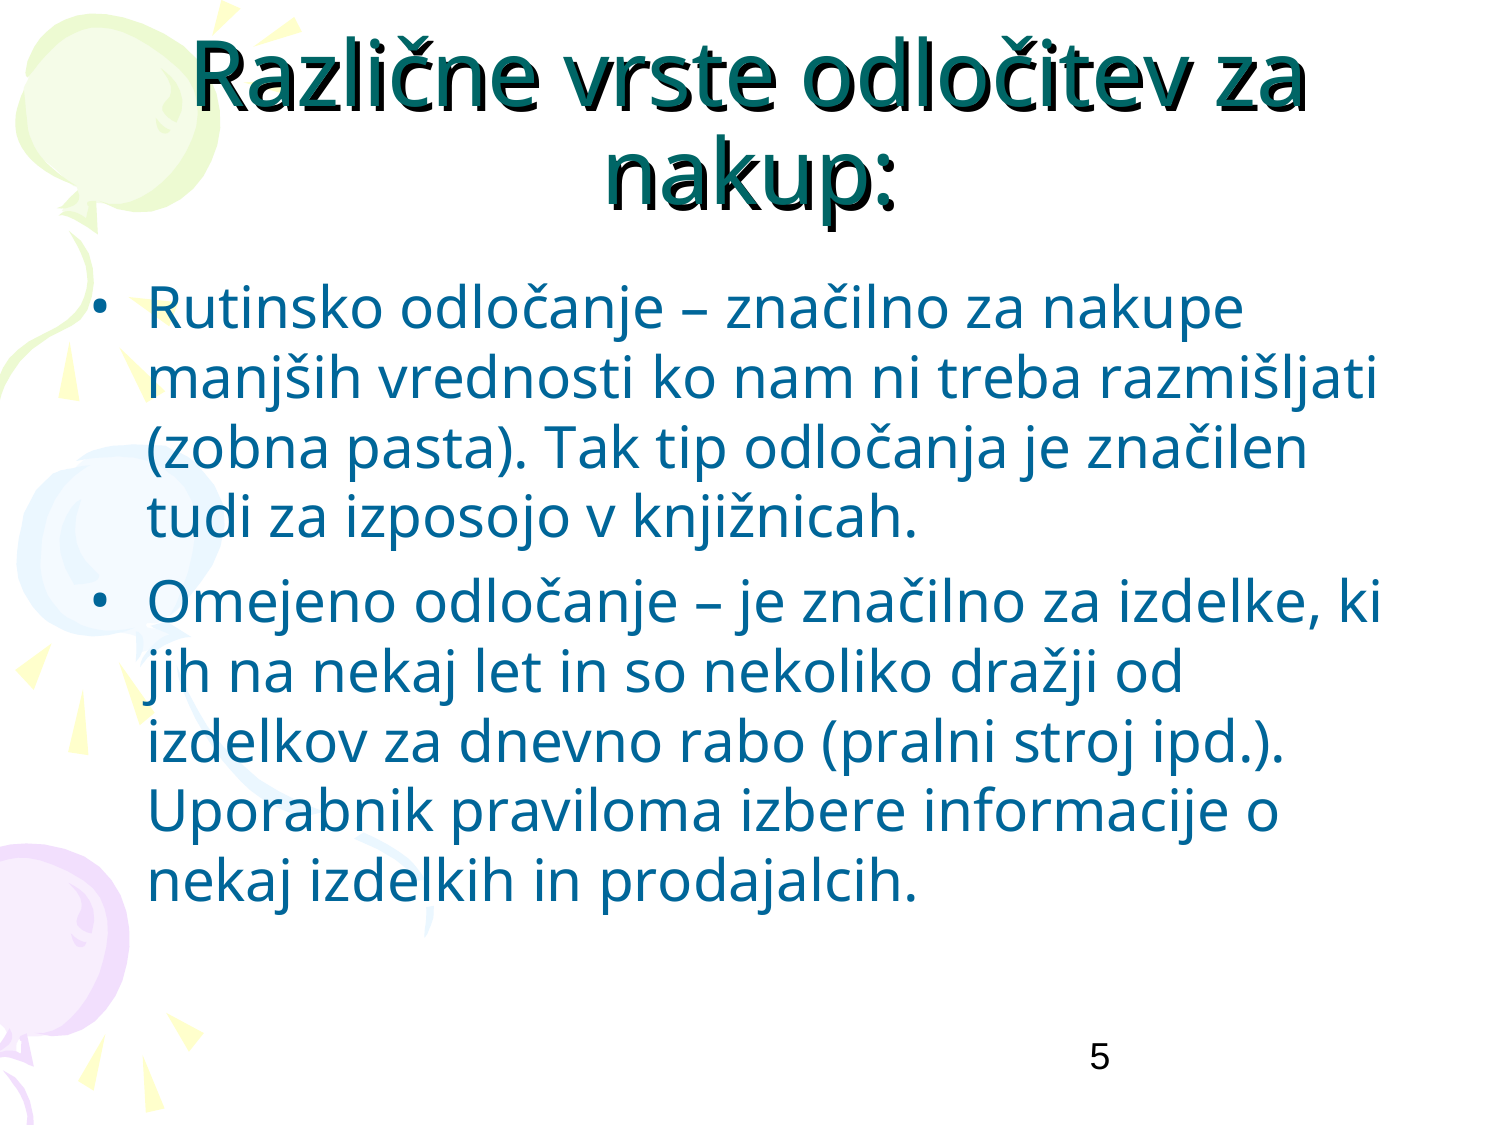

# Različne vrste odločitev za nakup:
Rutinsko odločanje – značilno za nakupe manjših vrednosti ko nam ni treba razmišljati (zobna pasta). Tak tip odločanja je značilen tudi za izposojo v knjižnicah.
Omejeno odločanje – je značilno za izdelke, ki jih na nekaj let in so nekoliko dražji od izdelkov za dnevno rabo (pralni stroj ipd.). Uporabnik praviloma izbere informacije o nekaj izdelkih in prodajalcih.
5